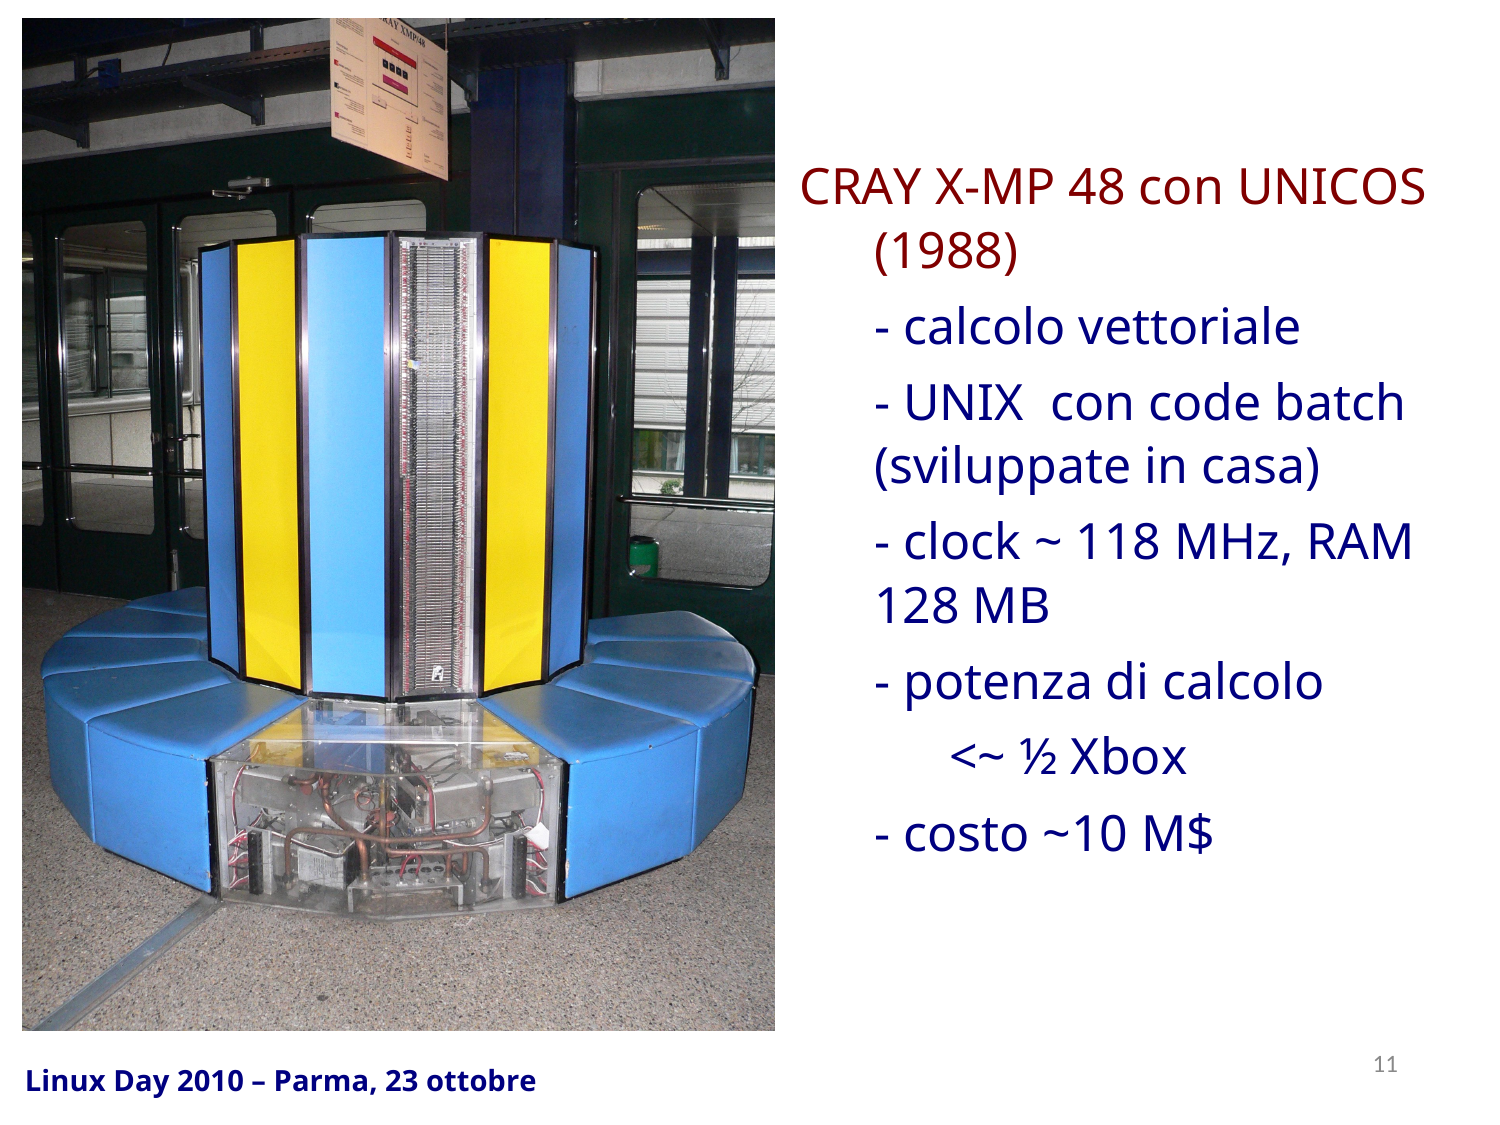

CRAY X-MP 48 con UNICOS (1988)‏
	- calcolo vettoriale
	- UNIX con code batch (sviluppate in casa)‏
	- clock ~ 118 MHz, RAM 128 MB
	- potenza di calcolo
		<~ ½ Xbox
	- costo ~10 M$
11